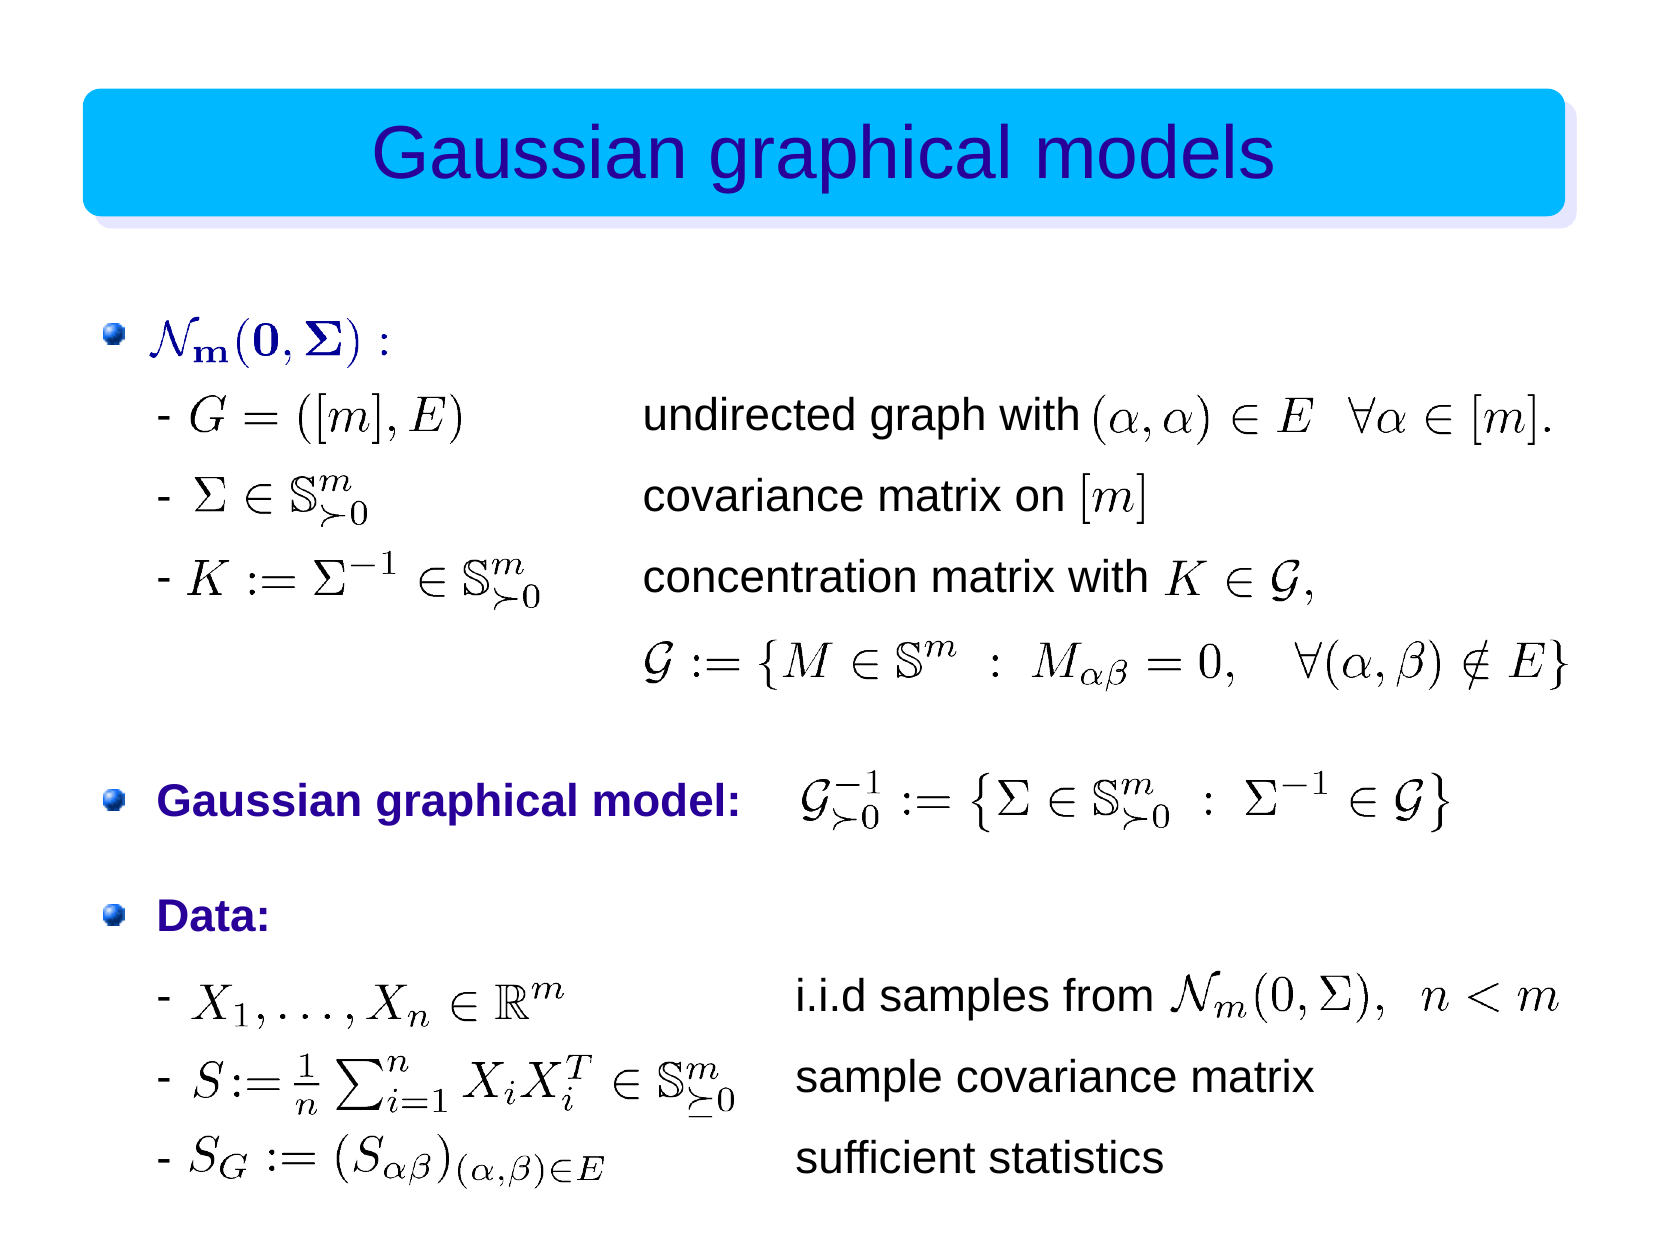

#
Gaussian graphical models
- undirected graph with
- covariance matrix on
- concentration matrix with
Gaussian graphical model:
Data:
- i.i.d samples from
- sample covariance matrix
- sufficient statistics